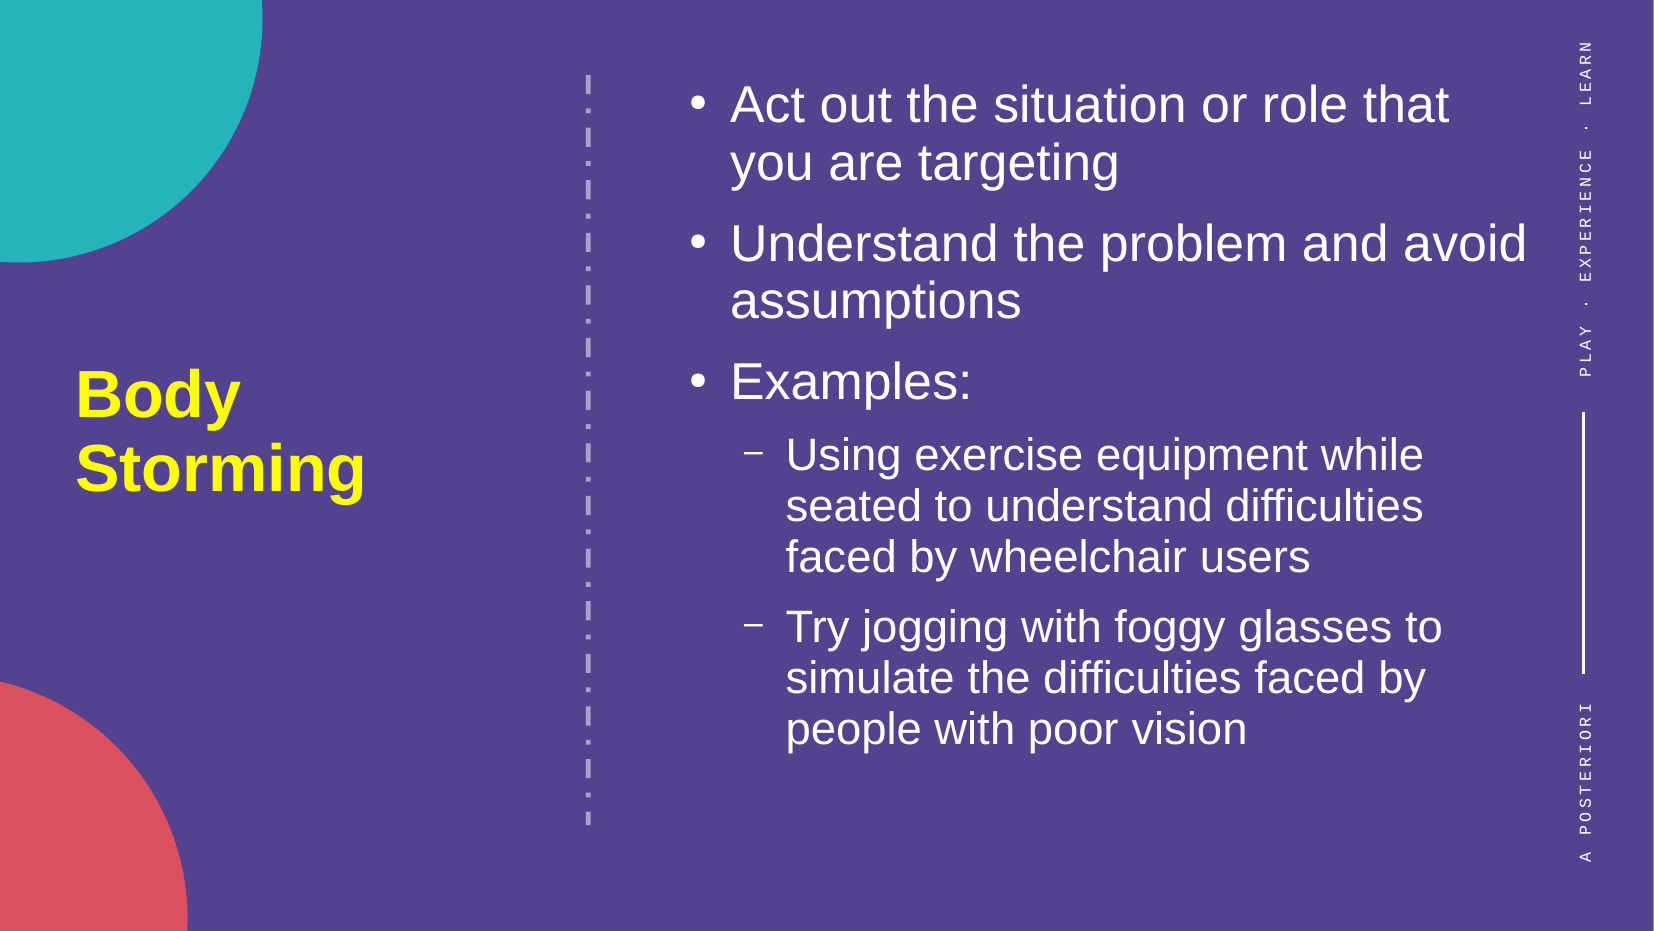

Act out the situation or role that you are targeting
Understand the problem and avoid assumptions
Examples:
Using exercise equipment while seated to understand difficulties faced by wheelchair users
Try jogging with foggy glasses to simulate the difficulties faced by people with poor vision
# Body Storming